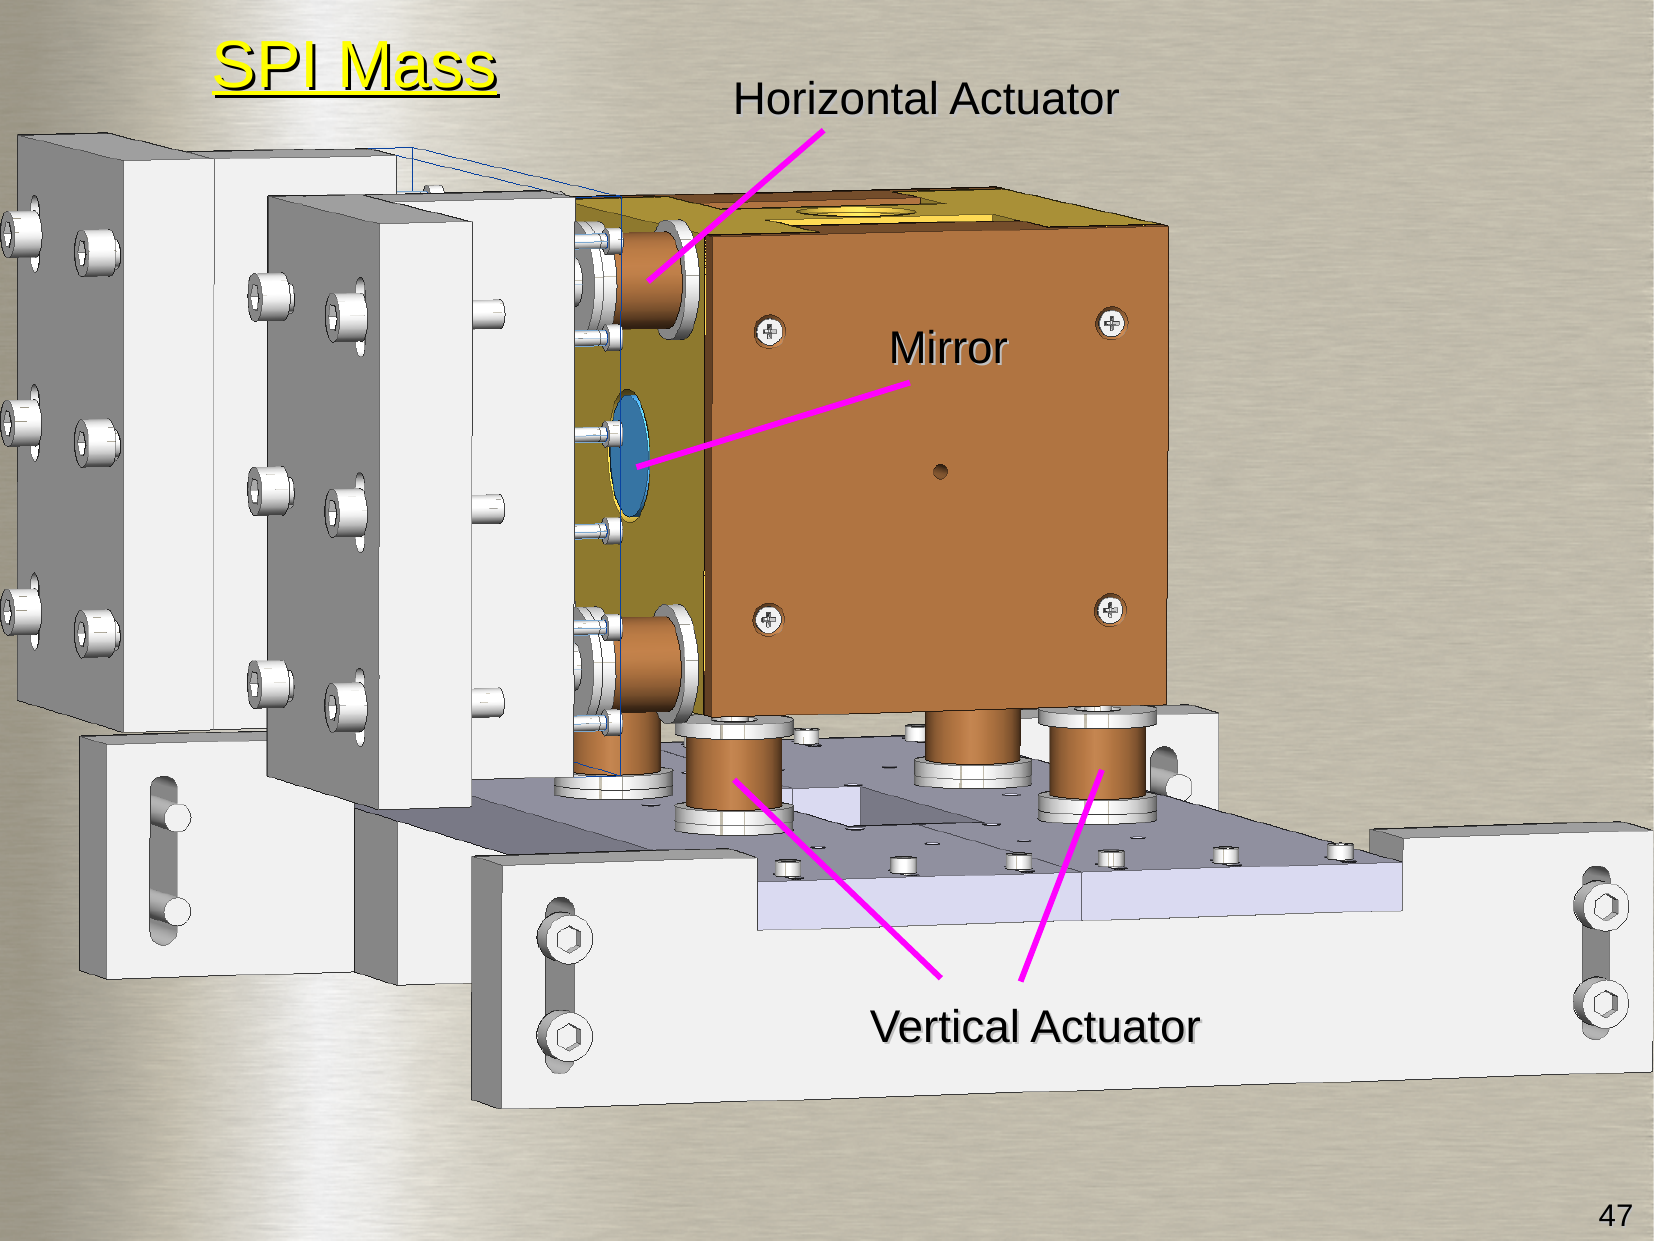

SPI Mass
Horizontal Actuator
Mirror
Vertical Actuator